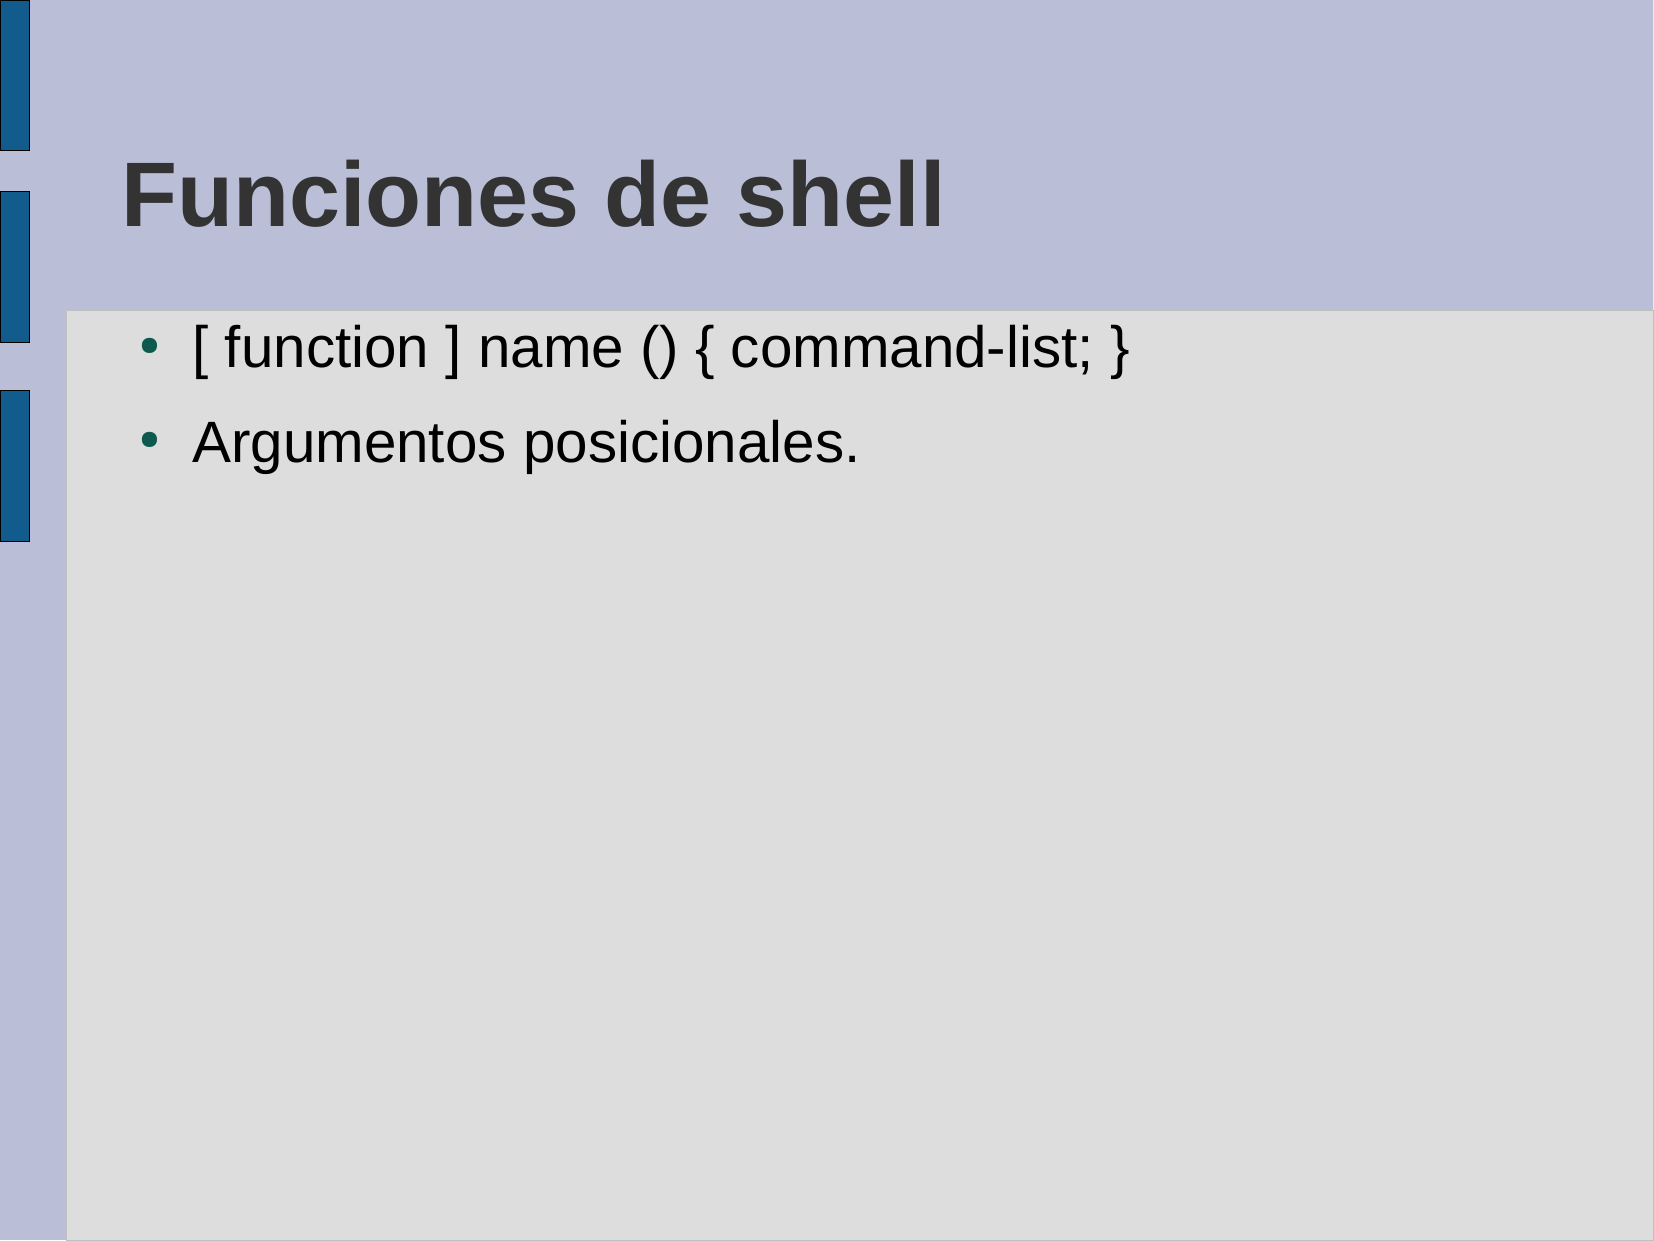

# Funciones de shell
[ function ] name () { command-list; }
Argumentos posicionales.